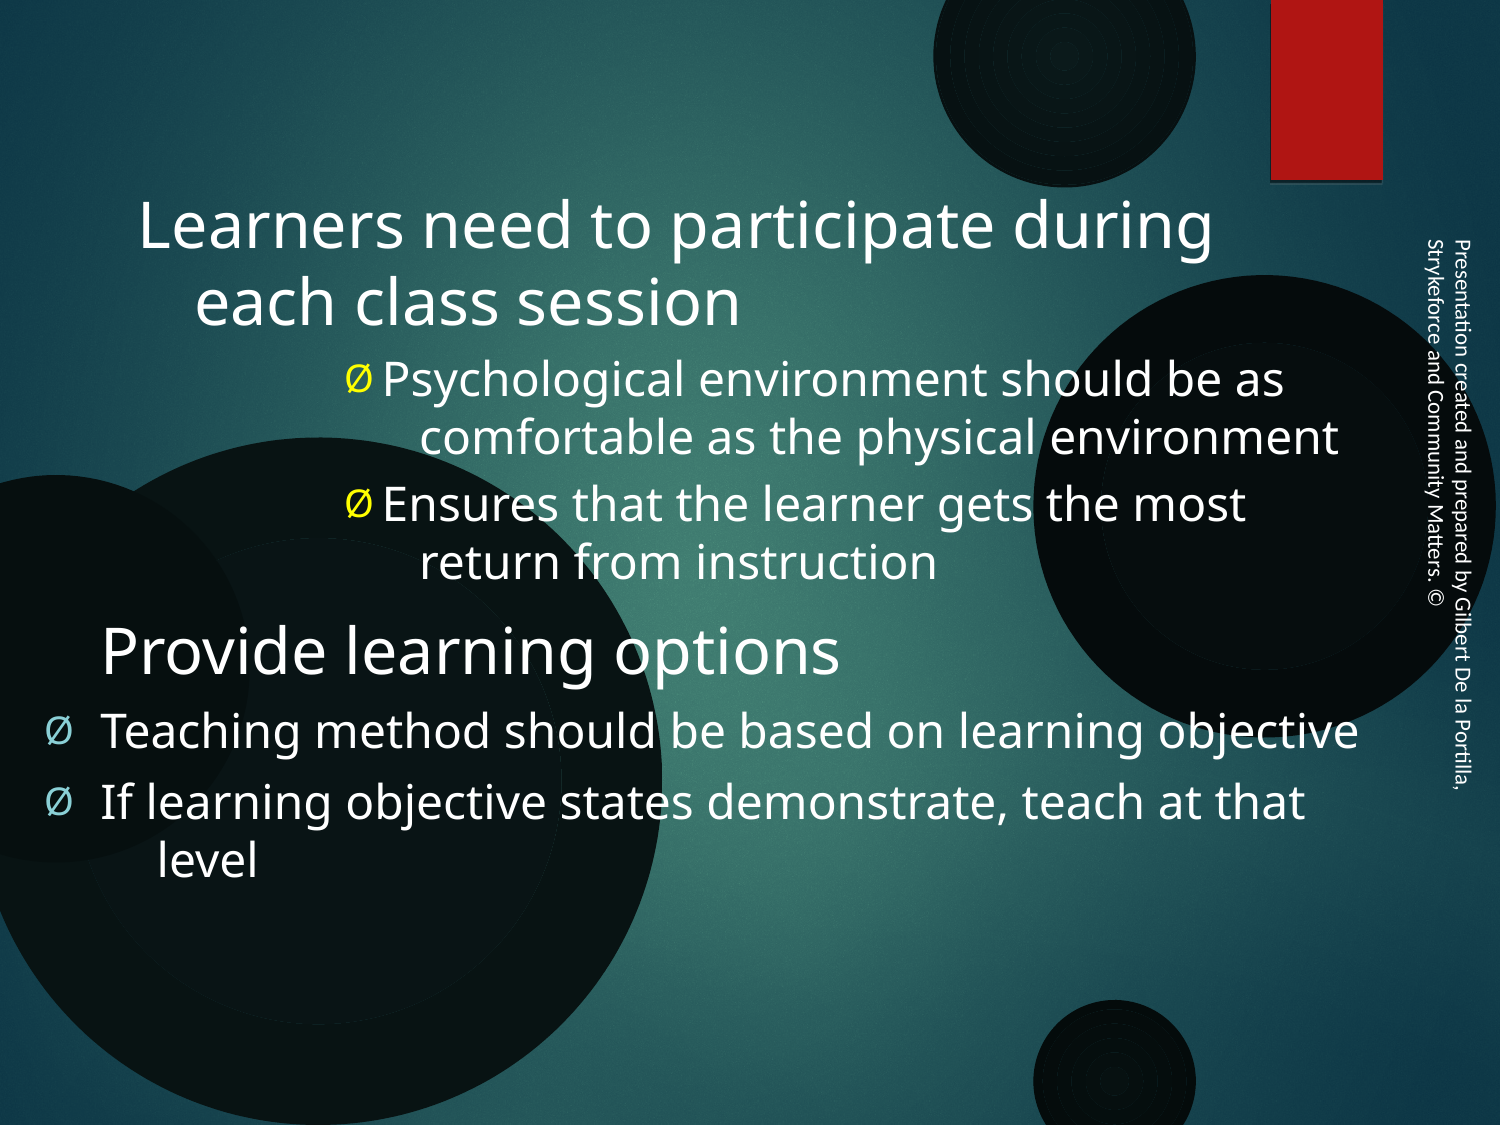

# Learners need to participate during each class session
Psychological environment should be as comfortable as the physical environment
Ensures that the learner gets the most return from instruction
Provide learning options
Teaching method should be based on learning objective
If learning objective states demonstrate, teach at that level
Presentation created and prepared by Gilbert De la Portilla, Strykeforce and Community Matters. ©